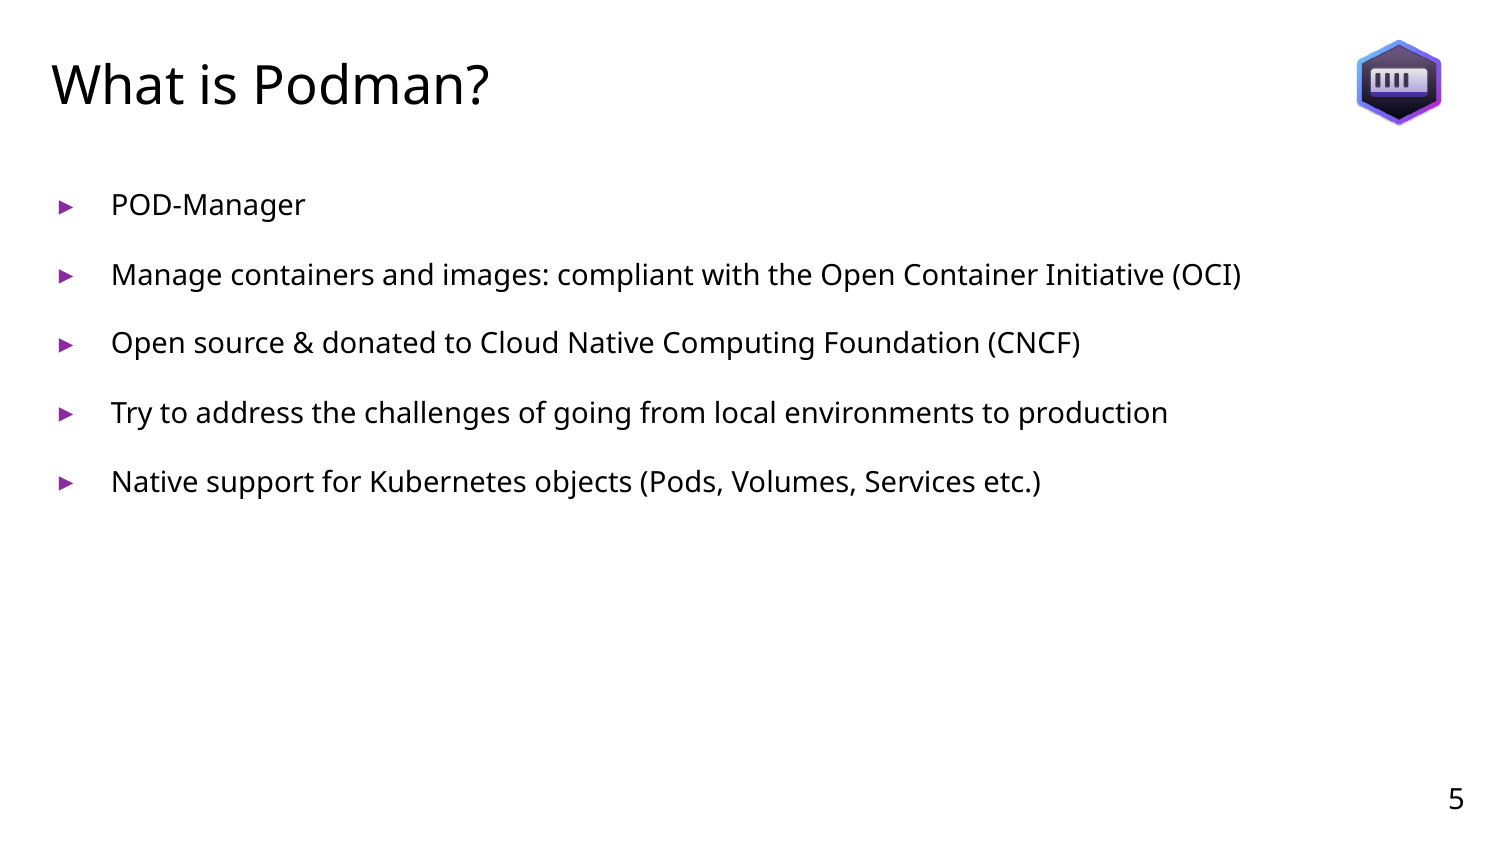

What is Podman?
# POD-Manager
Manage containers and images: compliant with the Open Container Initiative (OCI)
Open source & donated to Cloud Native Computing Foundation (CNCF)
Try to address the challenges of going from local environments to production
Native support for Kubernetes objects (Pods, Volumes, Services etc.)